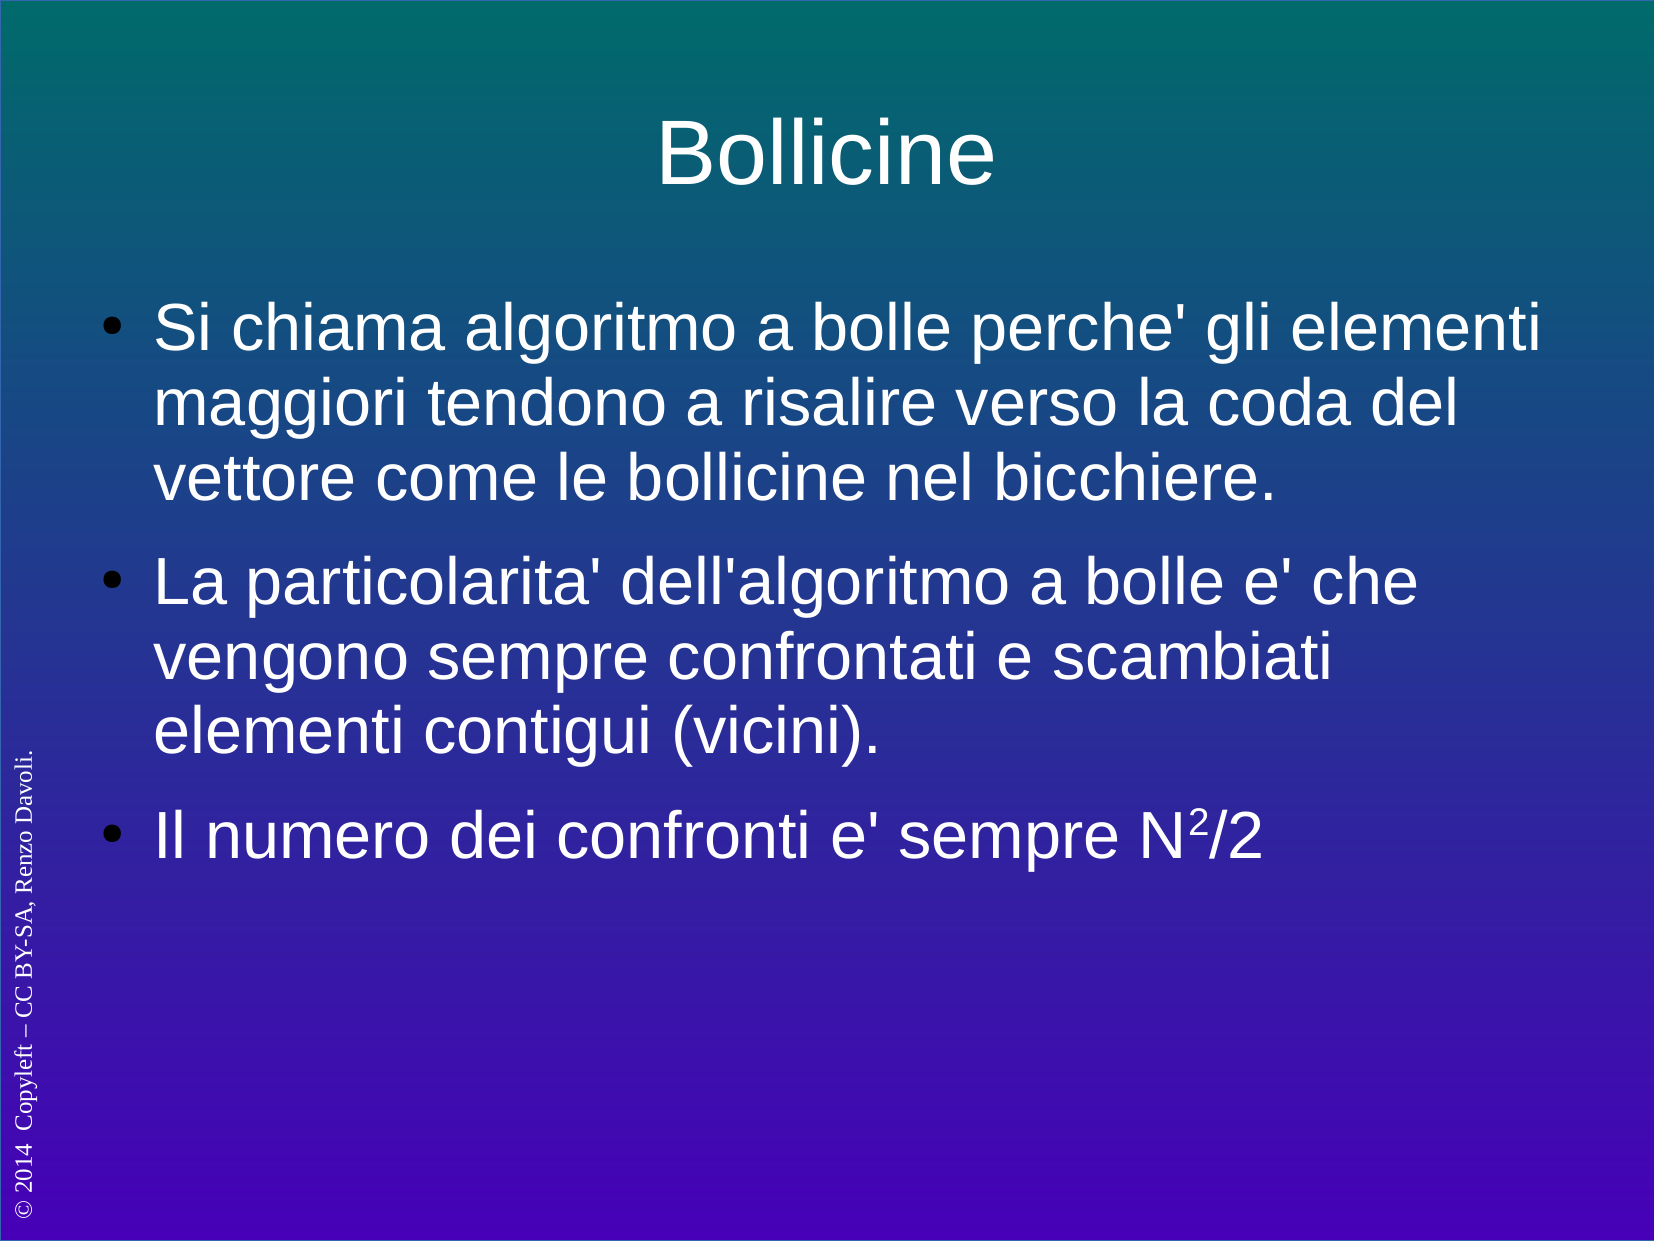

# Bollicine
Si chiama algoritmo a bolle perche' gli elementi maggiori tendono a risalire verso la coda del vettore come le bollicine nel bicchiere.
La particolarita' dell'algoritmo a bolle e' che vengono sempre confrontati e scambiati elementi contigui (vicini).
Il numero dei confronti e' sempre N2/2